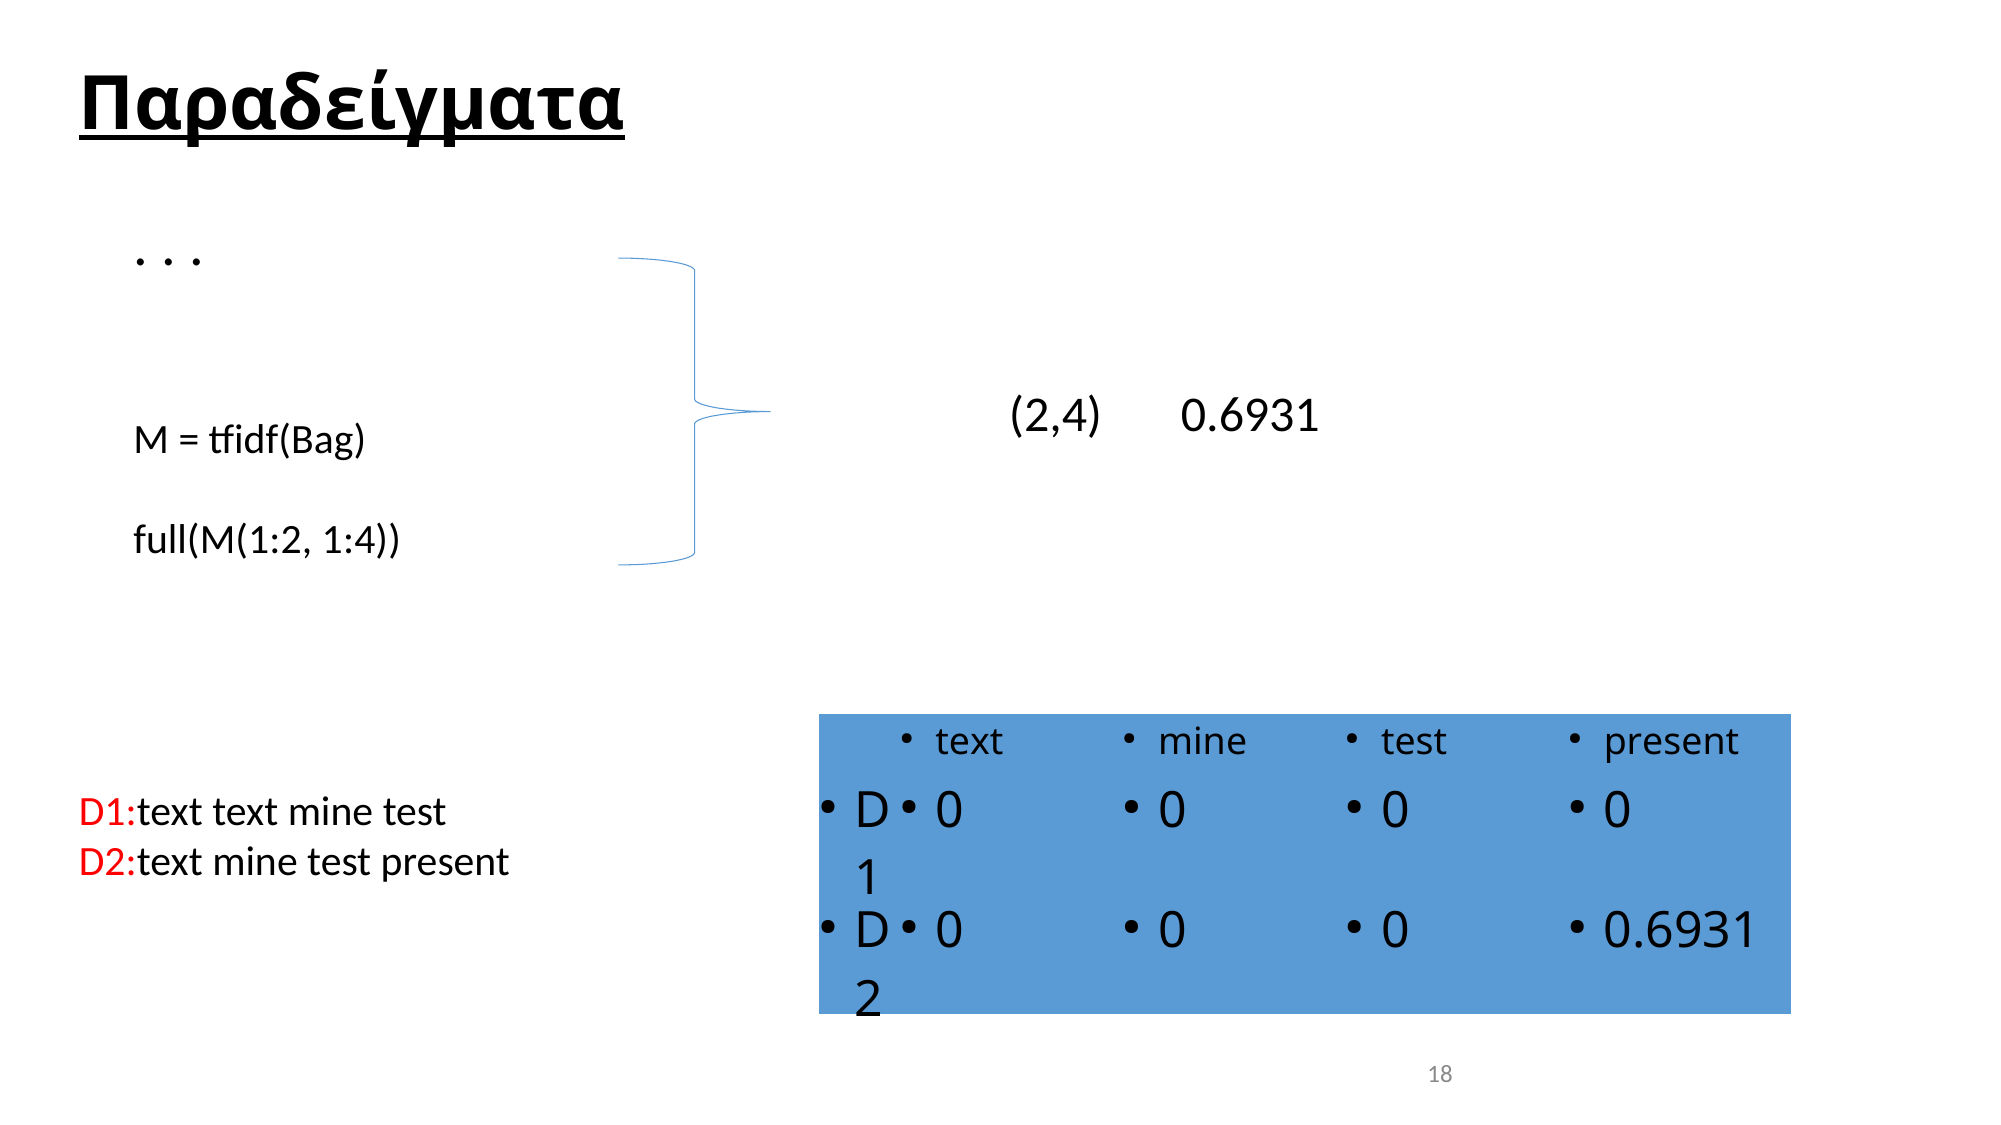

# Παραδείγματα
. . .
M = tfidf(Bag)
full(M(1:2, 1:4))
(2,4) 0.6931
| | text | mine | test | present |
| --- | --- | --- | --- | --- |
| D1 | 0 | 0 | 0 | 0 |
| D2 | 0 | 0 | 0 | 0.6931 |
D1:text text mine test
D2:text mine test present